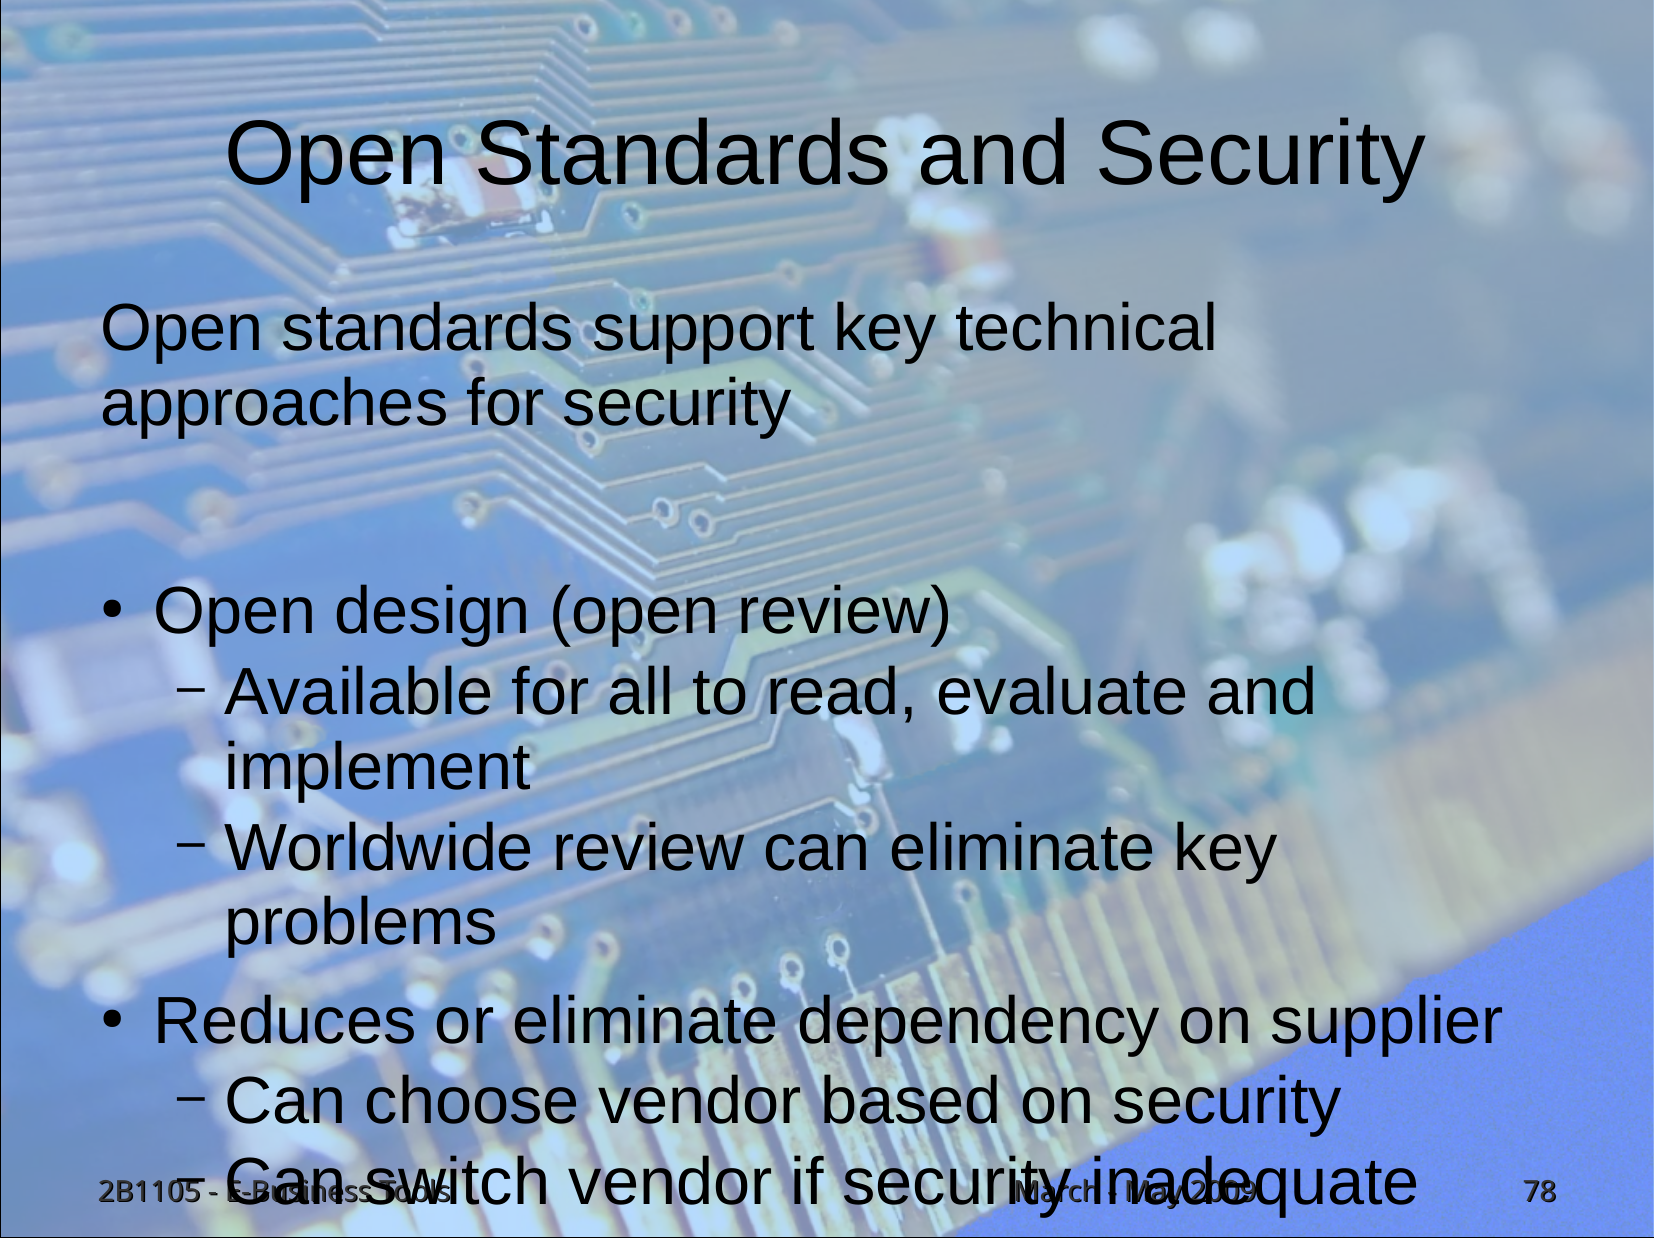

# Open Standards and Security
Open standards support key technical approaches for security
Open design (open review)
Available for all to read, evaluate and implement
Worldwide review can eliminate key problems
Reduces or eliminate dependency on supplier
Can choose vendor based on security
Can switch vendor if security inadequate